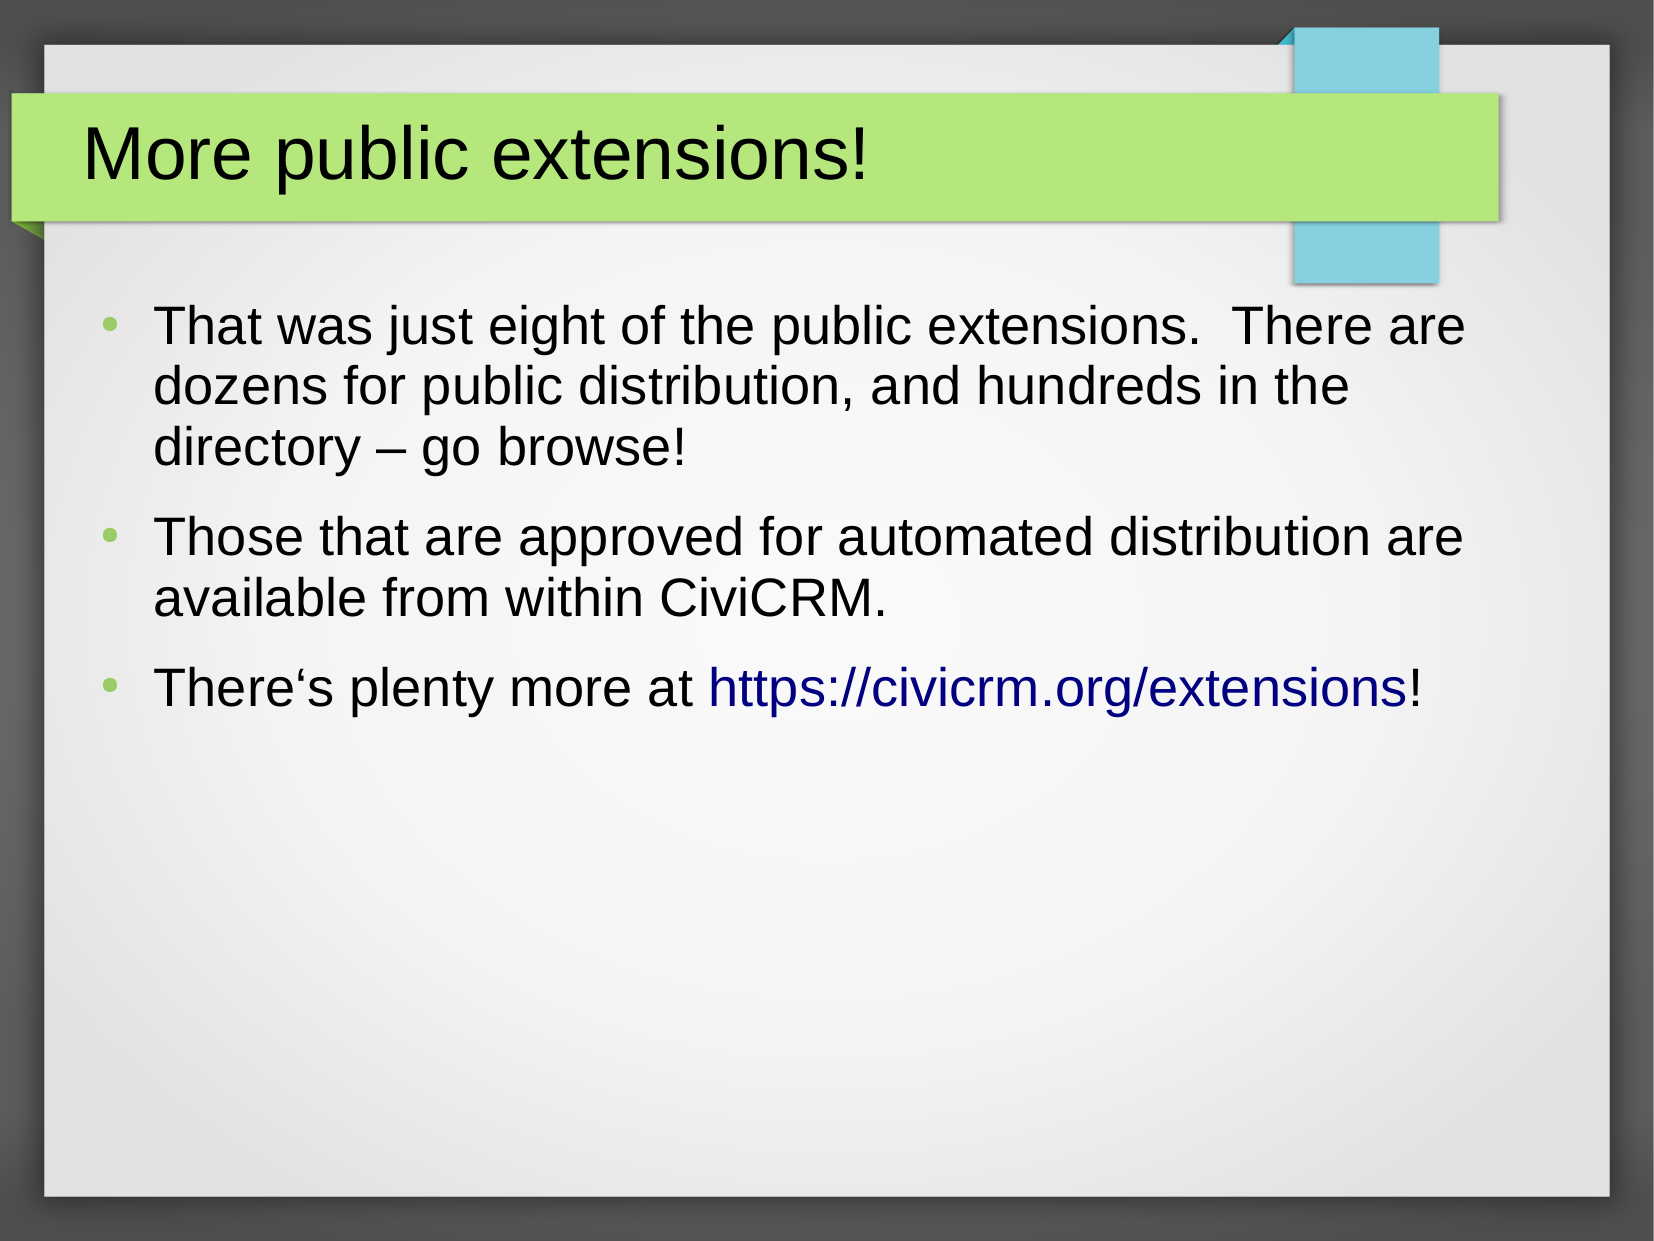

# More public extensions!
That was just eight of the public extensions. There are dozens for public distribution, and hundreds in the directory – go browse!
Those that are approved for automated distribution are available from within CiviCRM.
There‘s plenty more at https://civicrm.org/extensions!